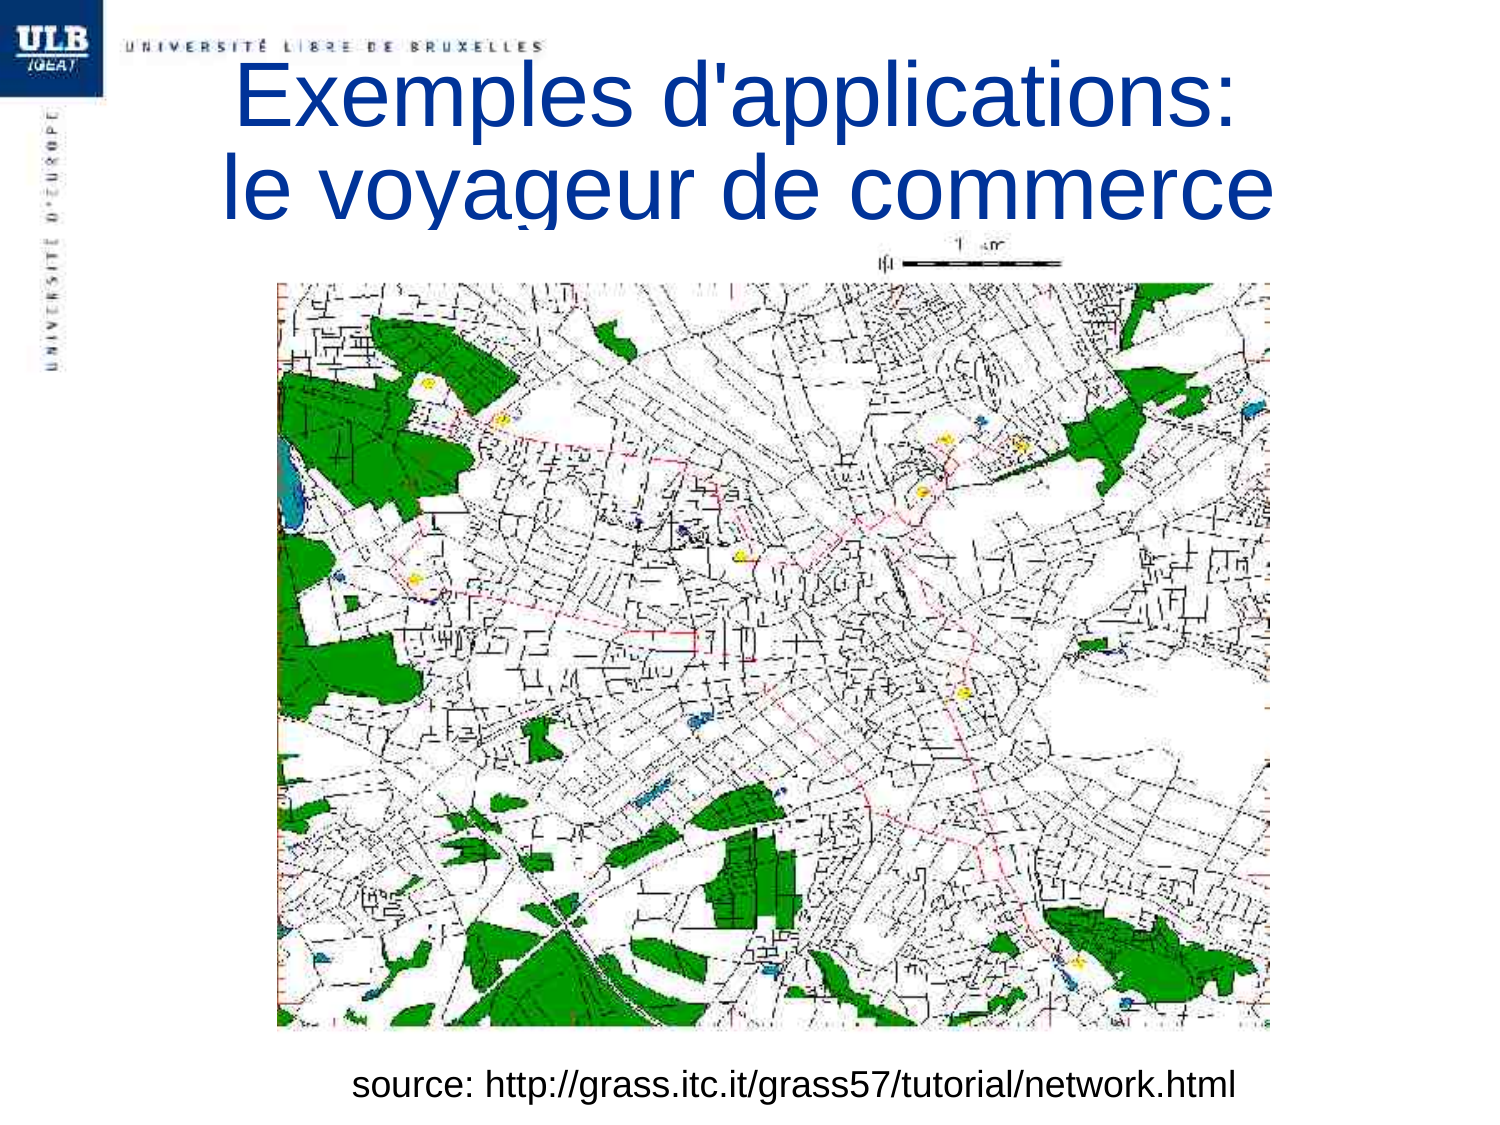

# Exemples d'applications: le voyageur de commerce
source: http://grass.itc.it/grass57/tutorial/network.html